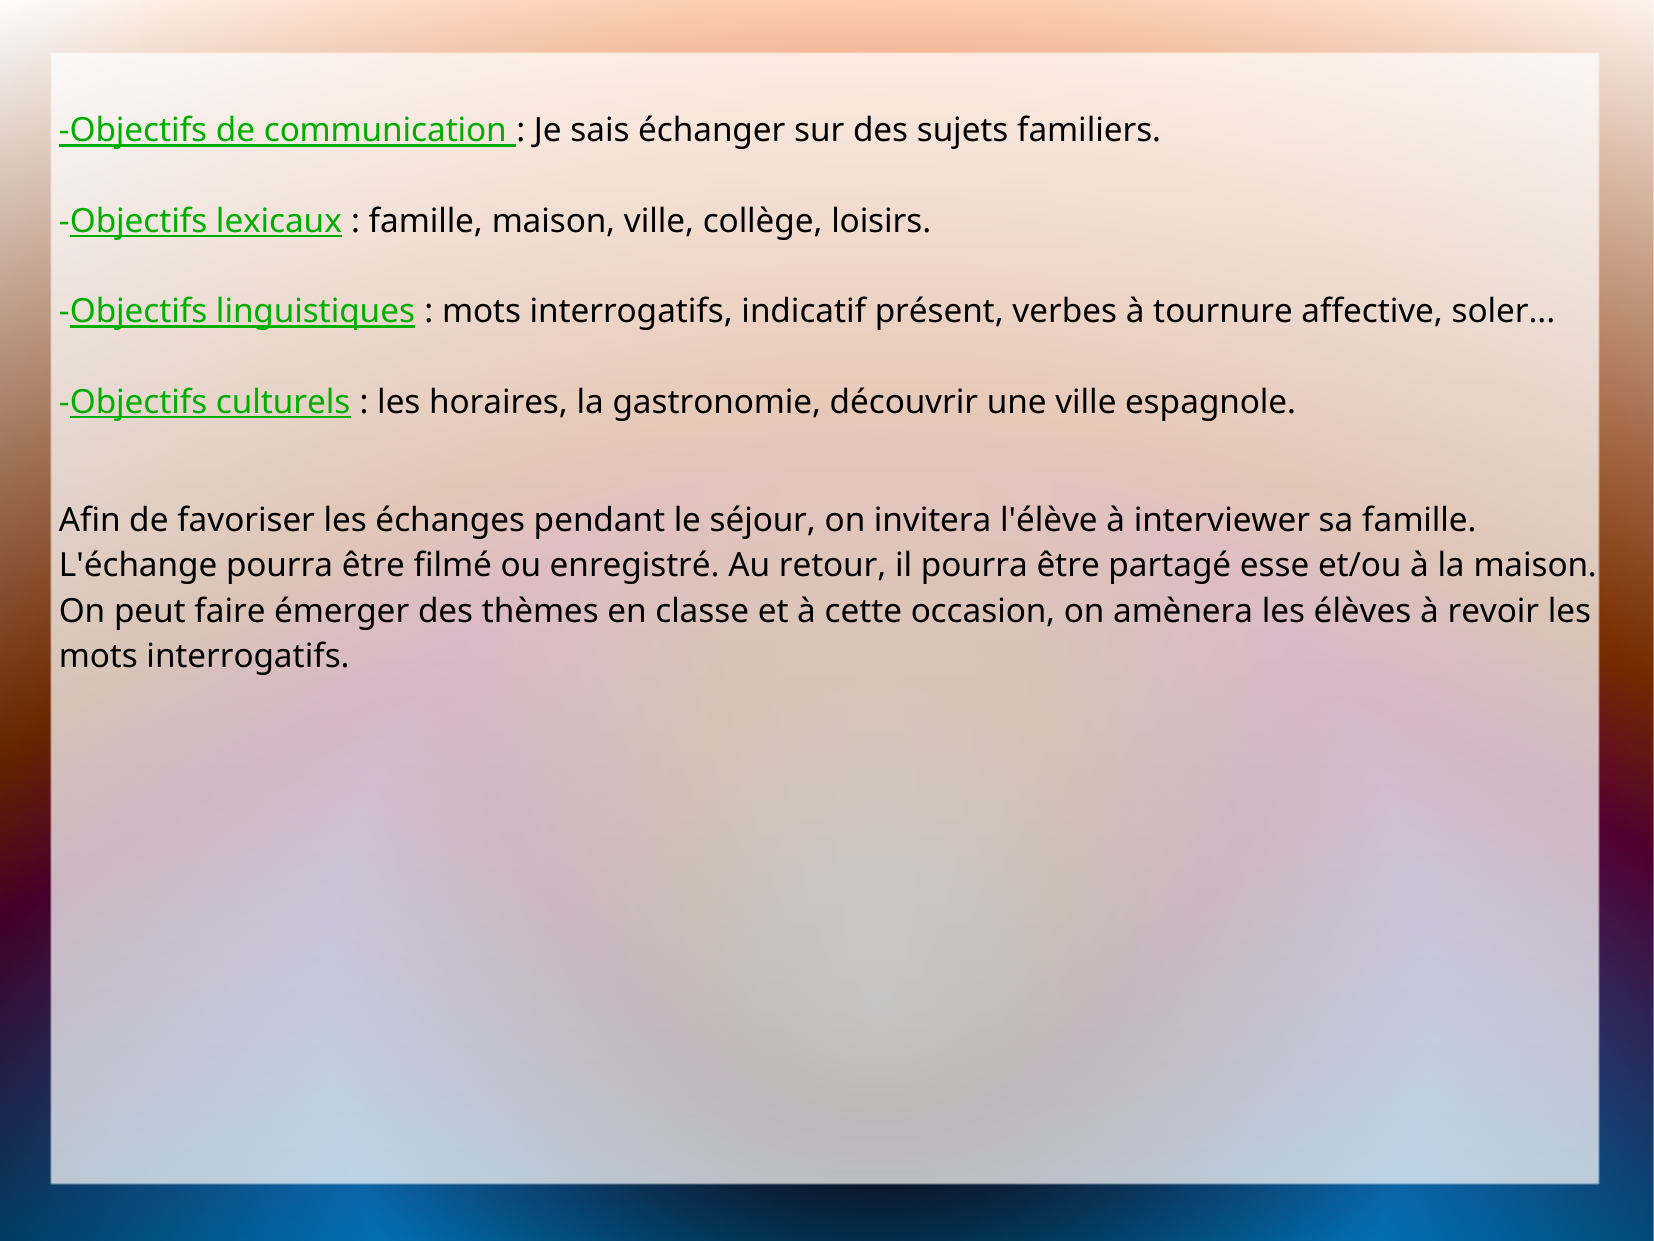

-Objectifs de communication : Je sais échanger sur des sujets familiers.
-Objectifs lexicaux : famille, maison, ville, collège, loisirs.
-Objectifs linguistiques : mots interrogatifs, indicatif présent, verbes à tournure affective, soler...
-Objectifs culturels : les horaires, la gastronomie, découvrir une ville espagnole.
Afin de favoriser les échanges pendant le séjour, on invitera l'élève à interviewer sa famille. L'échange pourra être filmé ou enregistré. Au retour, il pourra être partagé esse et/ou à la maison.
On peut faire émerger des thèmes en classe et à cette occasion, on amènera les élèves à revoir les mots interrogatifs.